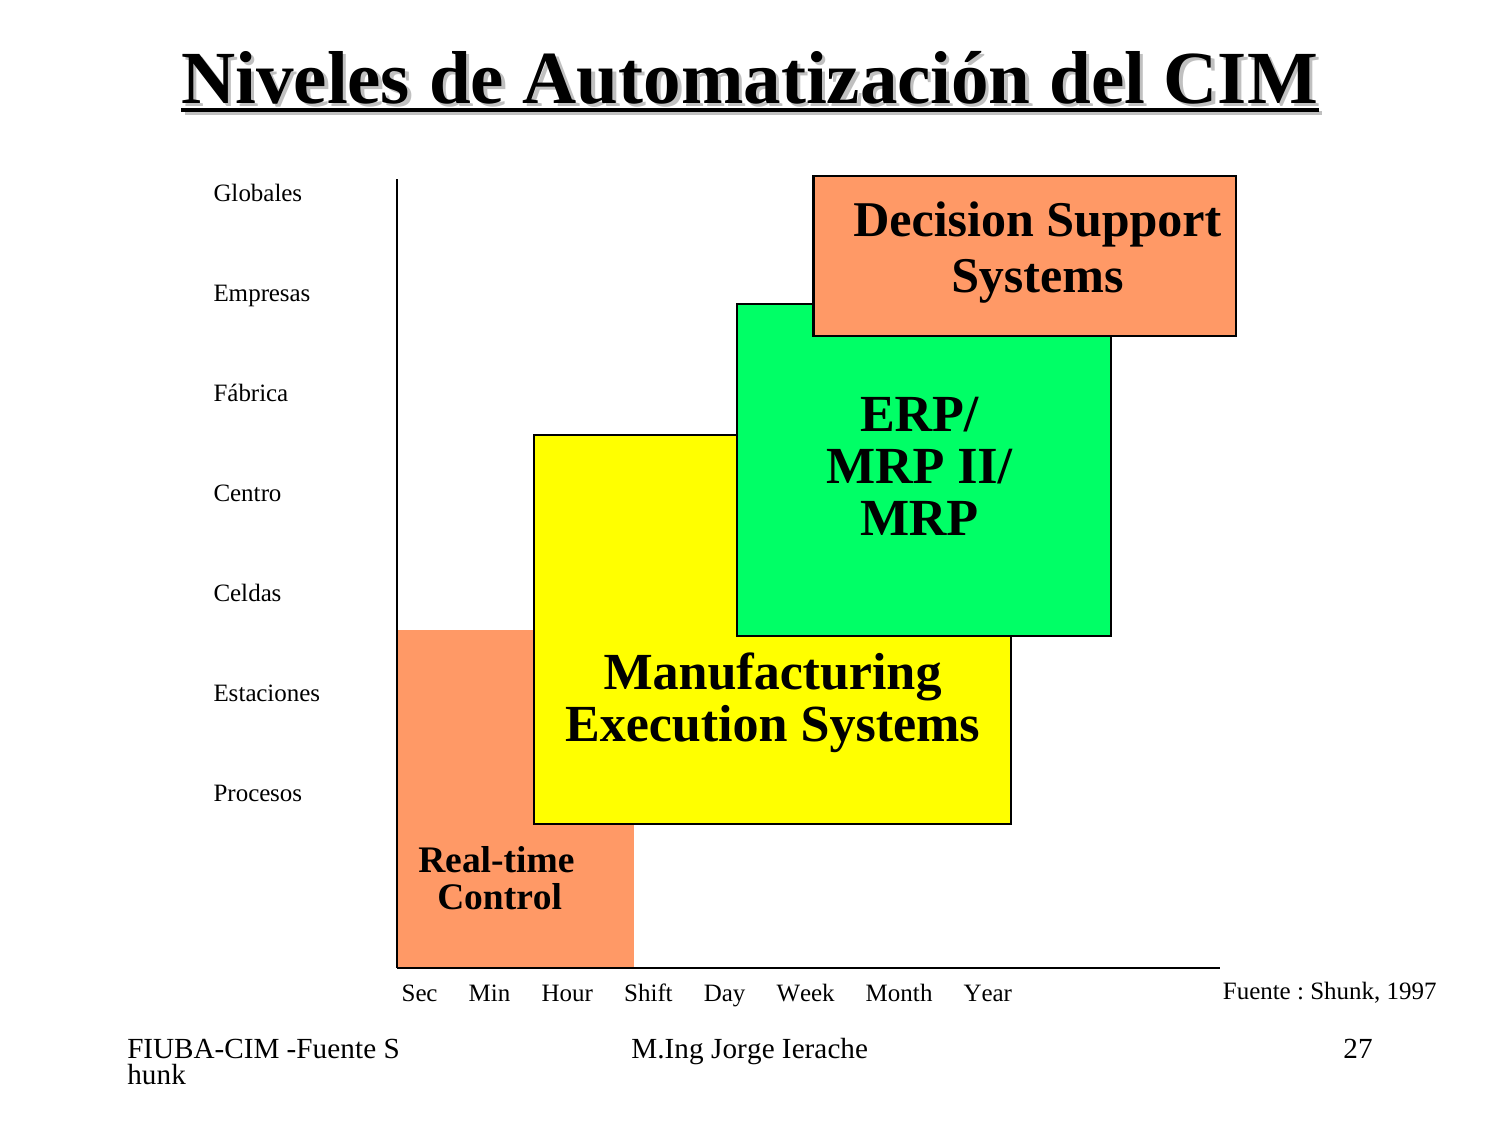

# Niveles de Automatización del CIM
Globales
Empresas
Fábrica
Centro
Celdas
Estaciones
Procesos
Decision Support Systems
ERP/
MRP II/
MRP
Manufacturing
Execution Systems
Real-time
 Control
Fuente : Shunk, 1997
Sec Min Hour Shift Day Week Month Year
FIUBA-CIM -Fuente Shunk
M.Ing Jorge Ierache
27